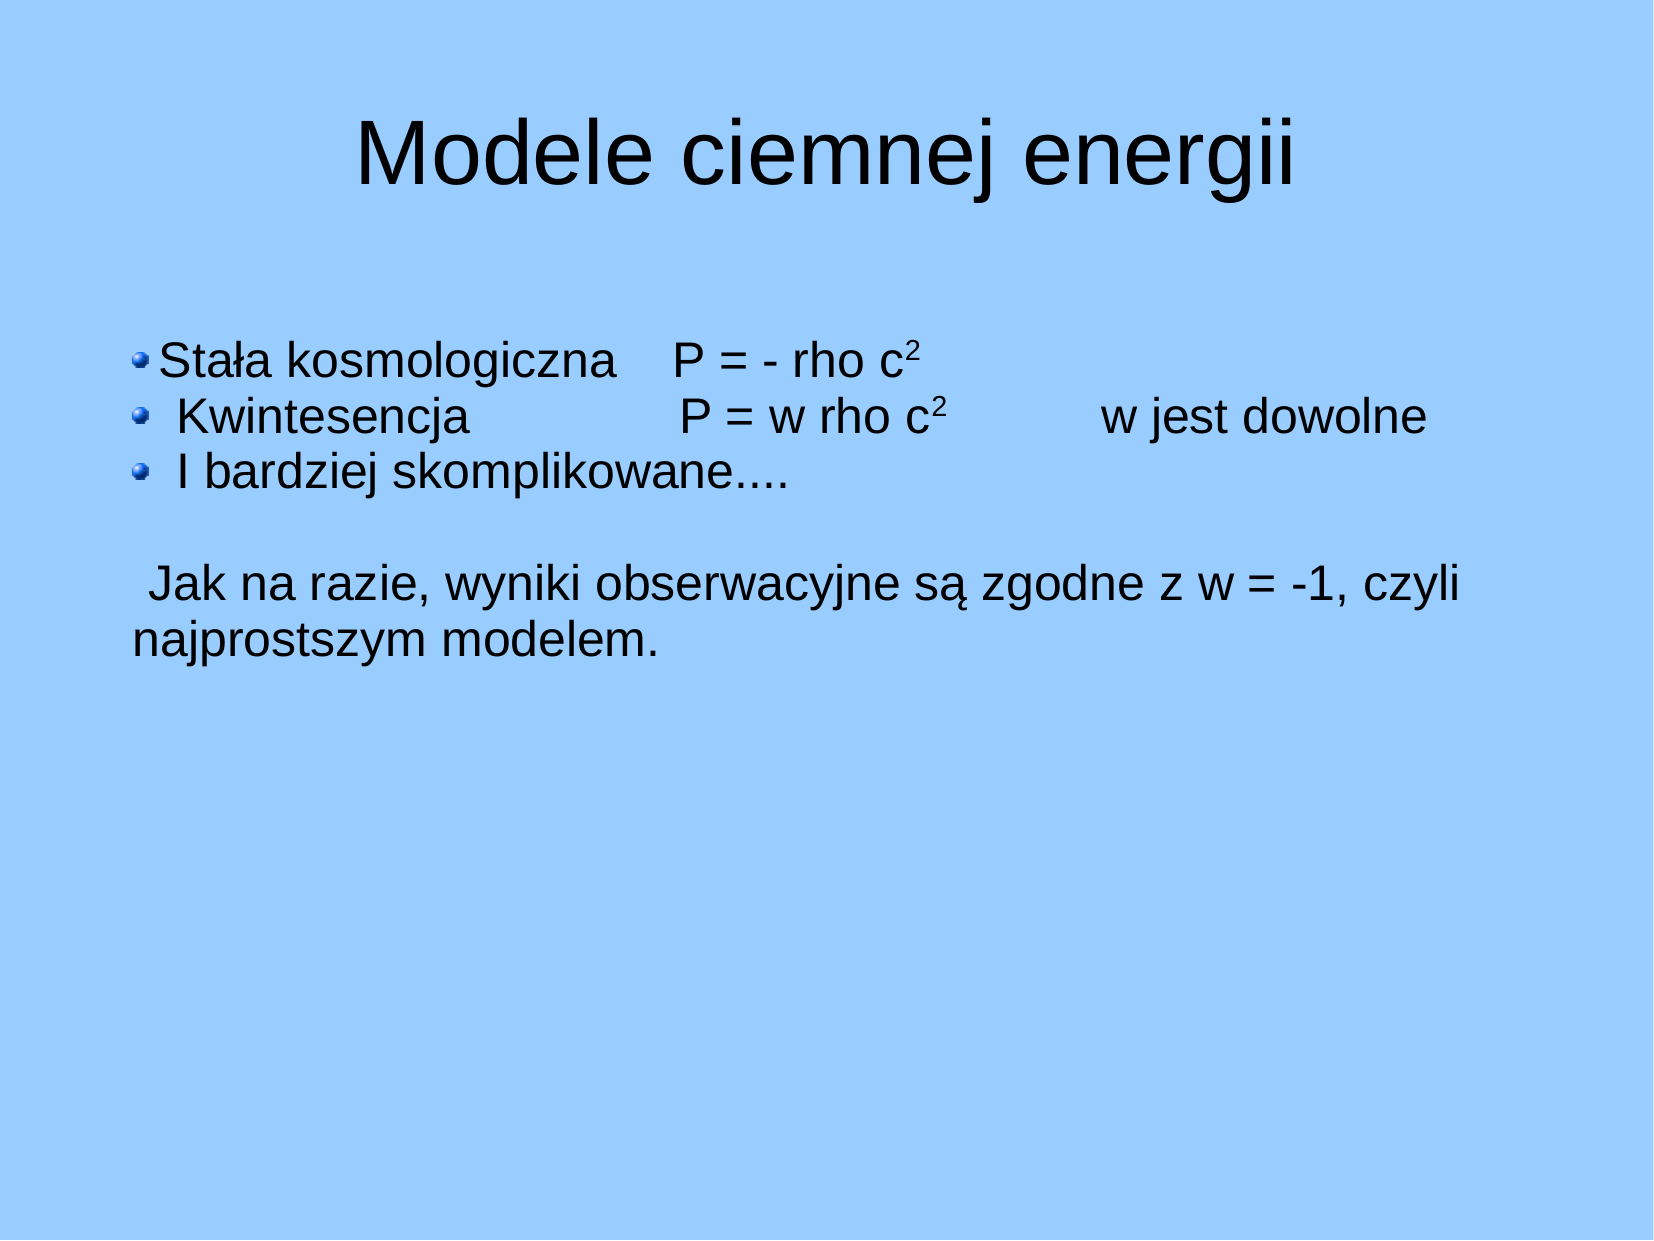

# Modele ciemnej energii
 Stała kosmologiczna P = - rho c2
 Kwintesencja P = w rho c2 w jest dowolne
 I bardziej skomplikowane....
Jak na razie, wyniki obserwacyjne są zgodne z w = -1, czyli najprostszym modelem.